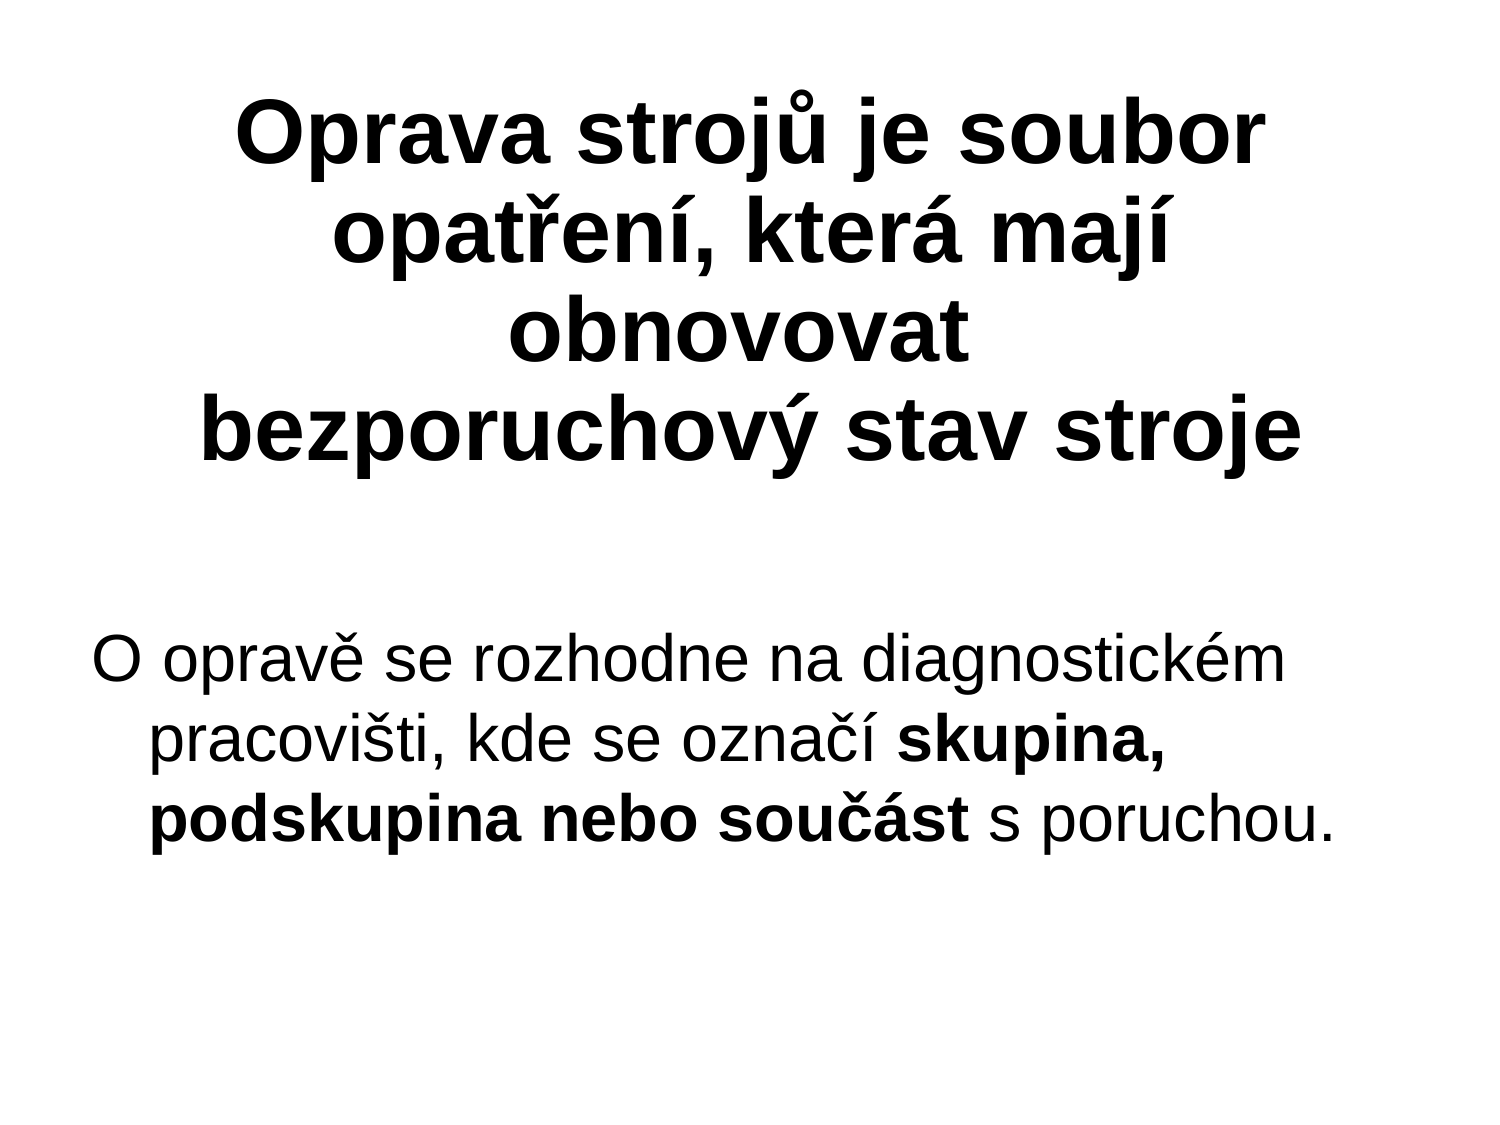

# Oprava strojů je soubor opatření, která mají obnovovat bezporuchový stav stroje
O opravě se rozhodne na diagnostickém pracovišti, kde se označí skupina, podskupina nebo součást s poruchou.